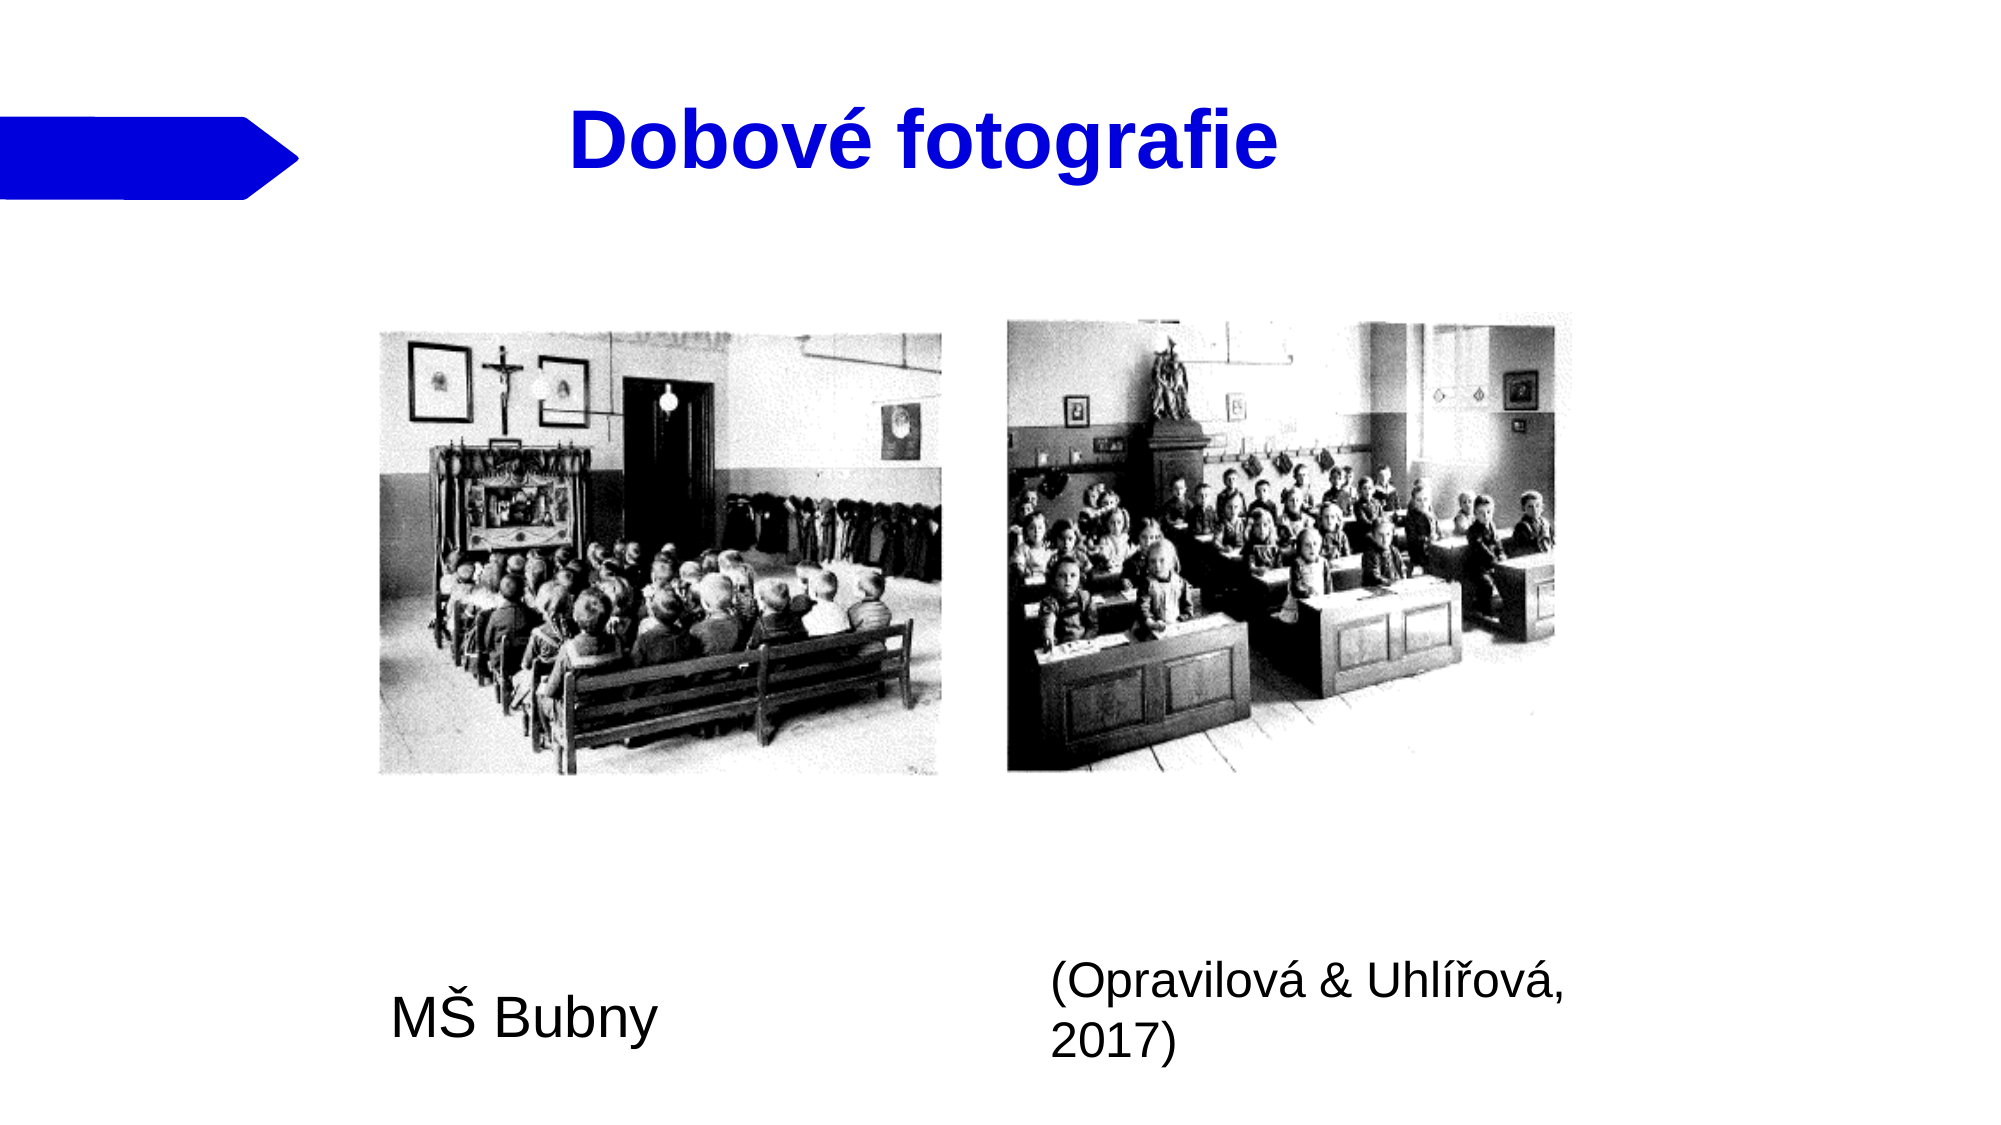

# Dobové fotografie
 MŠ Bubny
(Opravilová & Uhlířová, 2017)